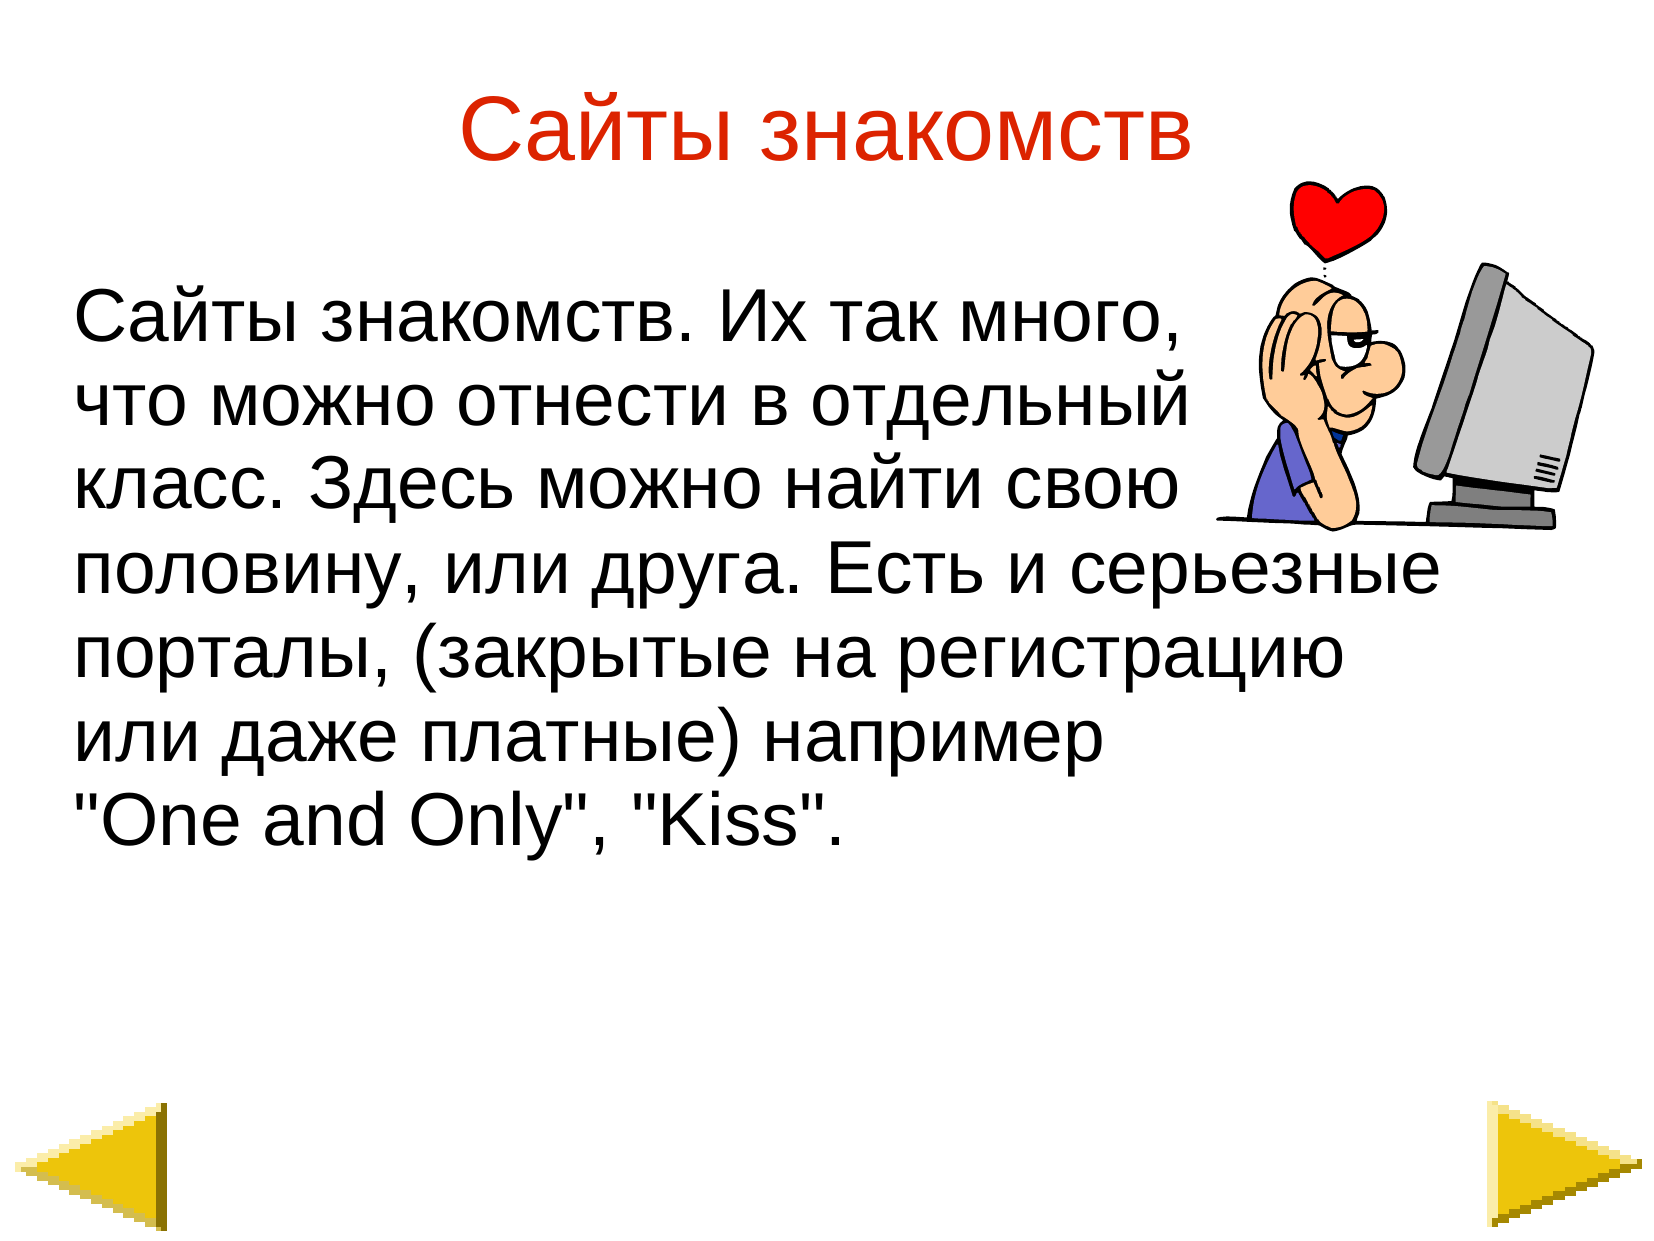

# Сайты знакомств
Сайты знакомств. Их так много,
что можно отнести в отдельный
класс. Здесь можно найти свою половину, или друга. Есть и серьезные порталы, (закрытые на регистрацию или даже платные) например "One and Only", "Kiss".